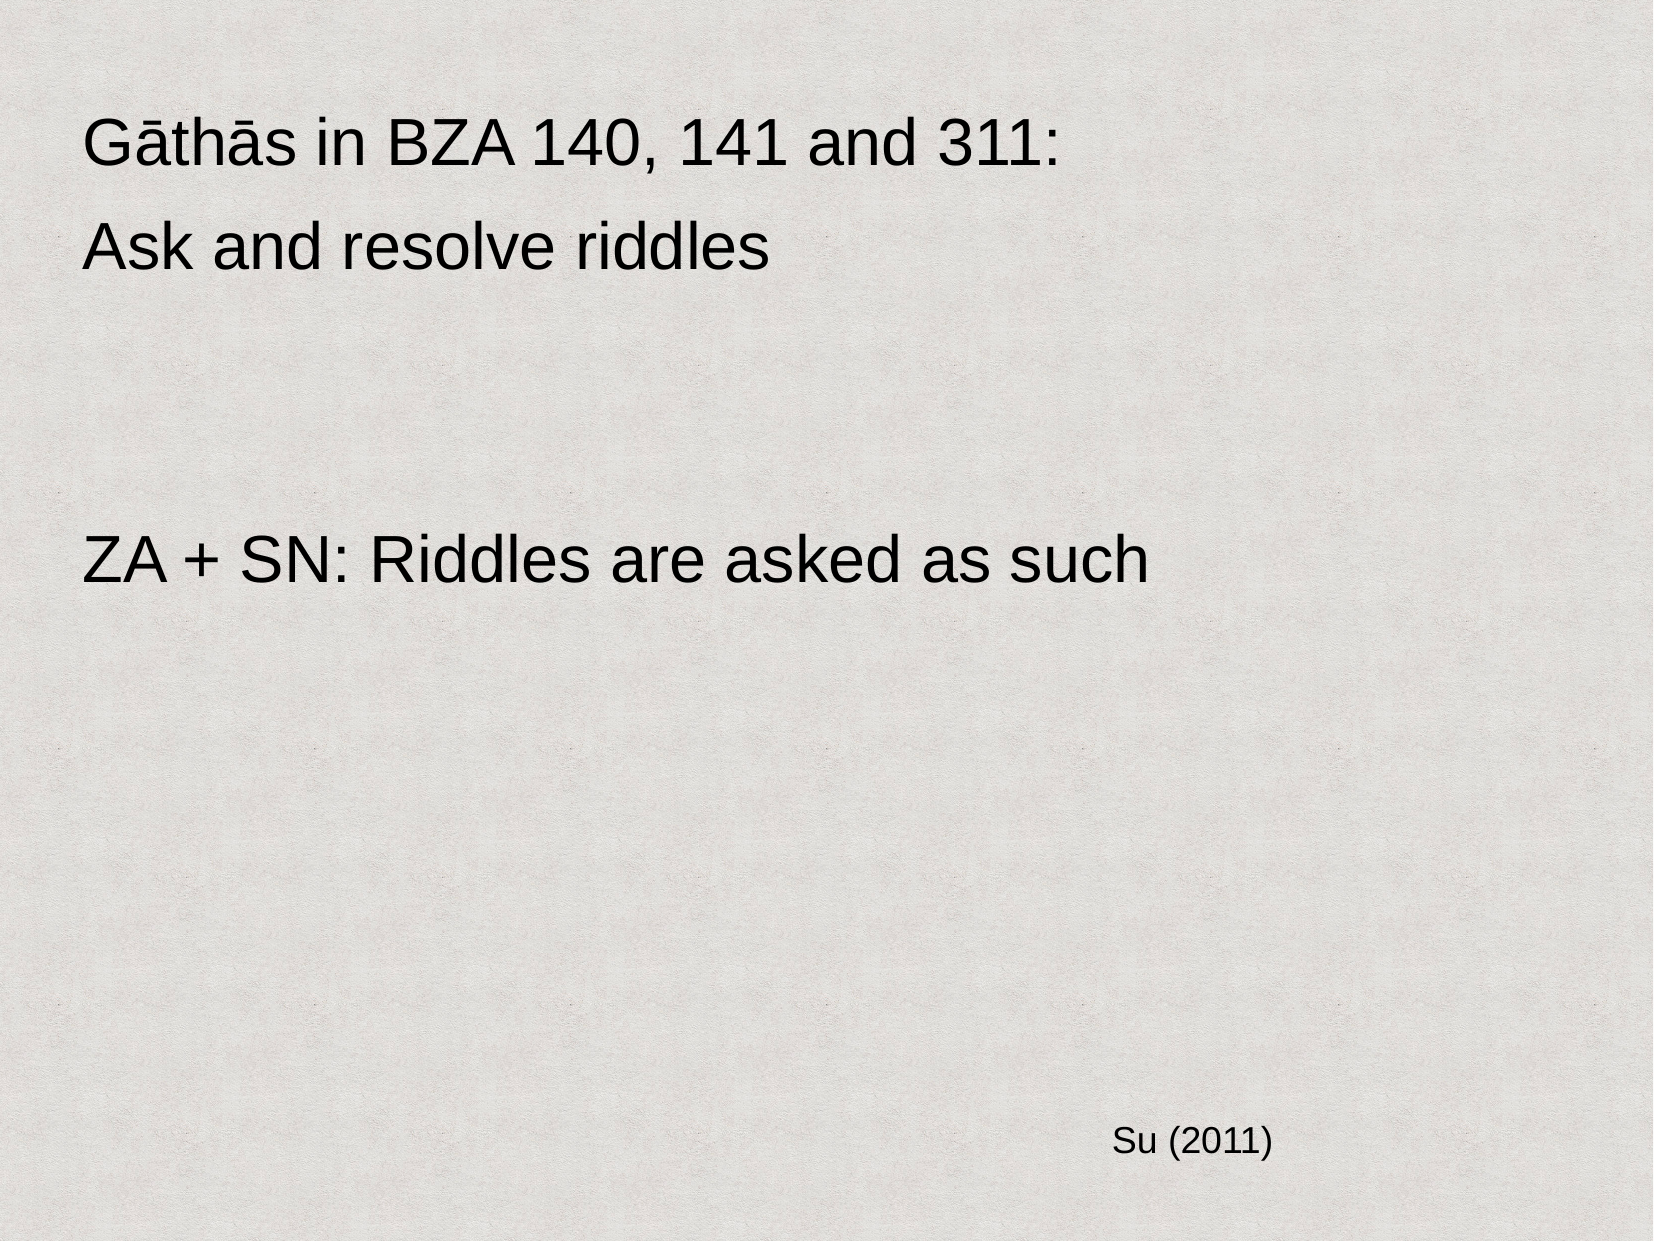

# Gāthās in BZA 140, 141 and 311:
Ask and resolve riddles
ZA + SN: Riddles are asked as such
Su (2011)